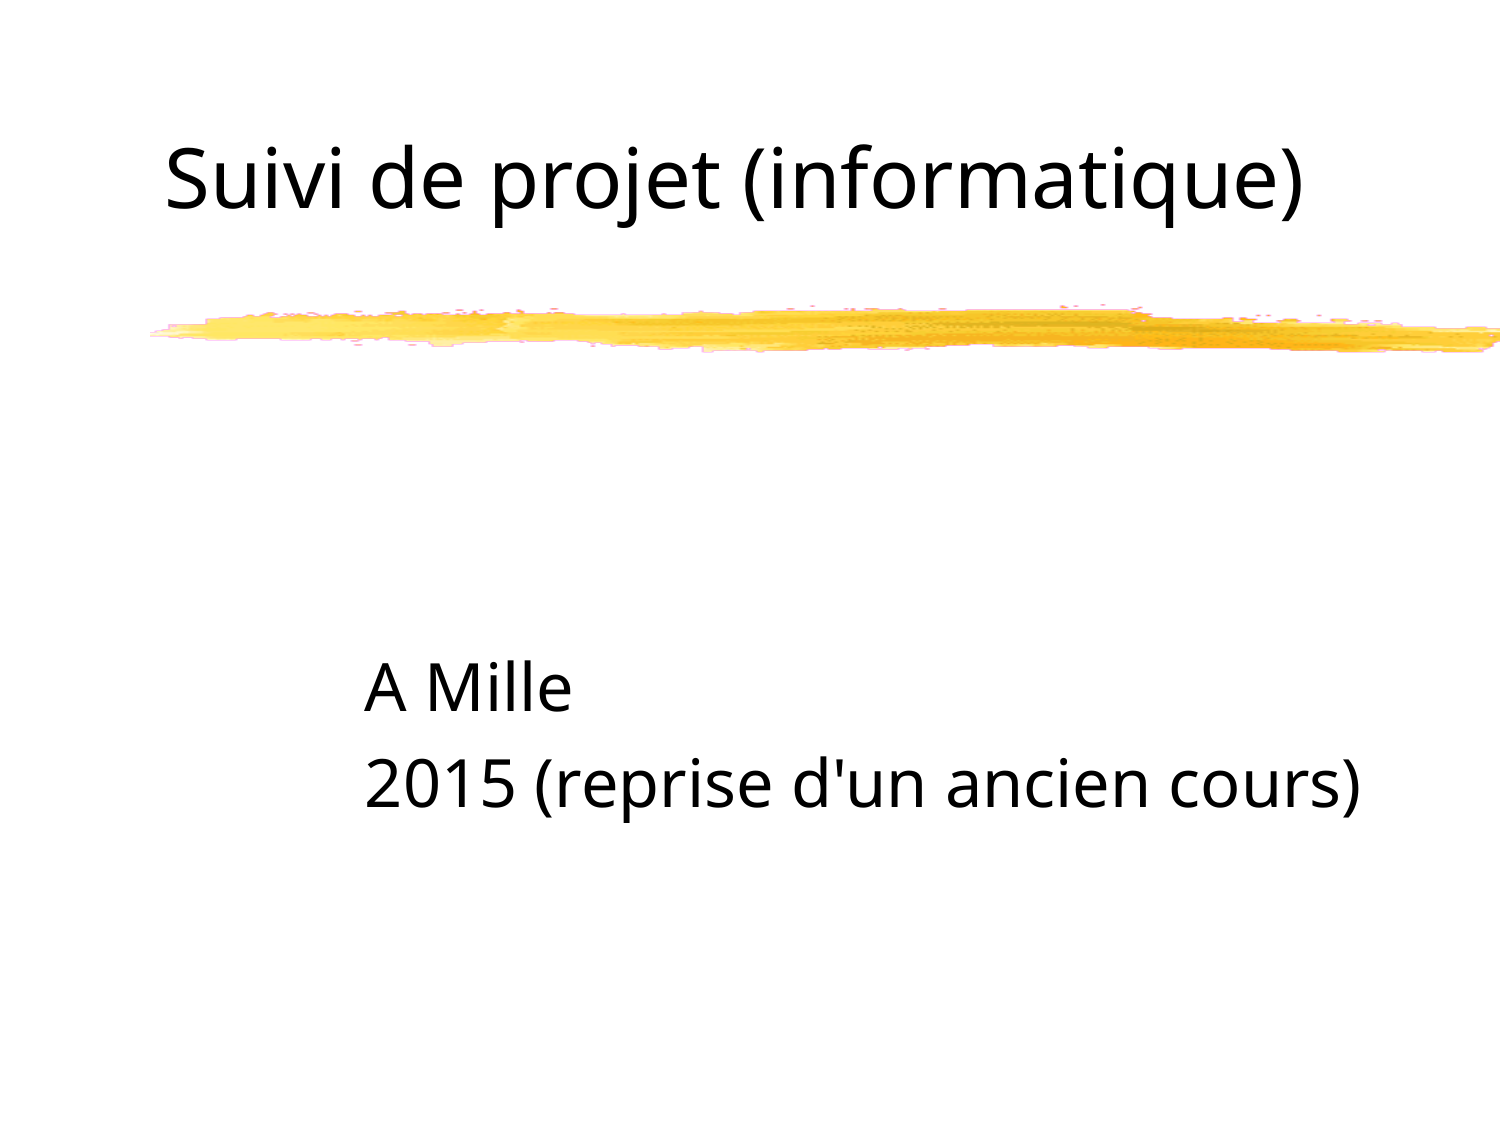

# Suivi de projet (informatique)
A Mille
2015 (reprise d'un ancien cours)